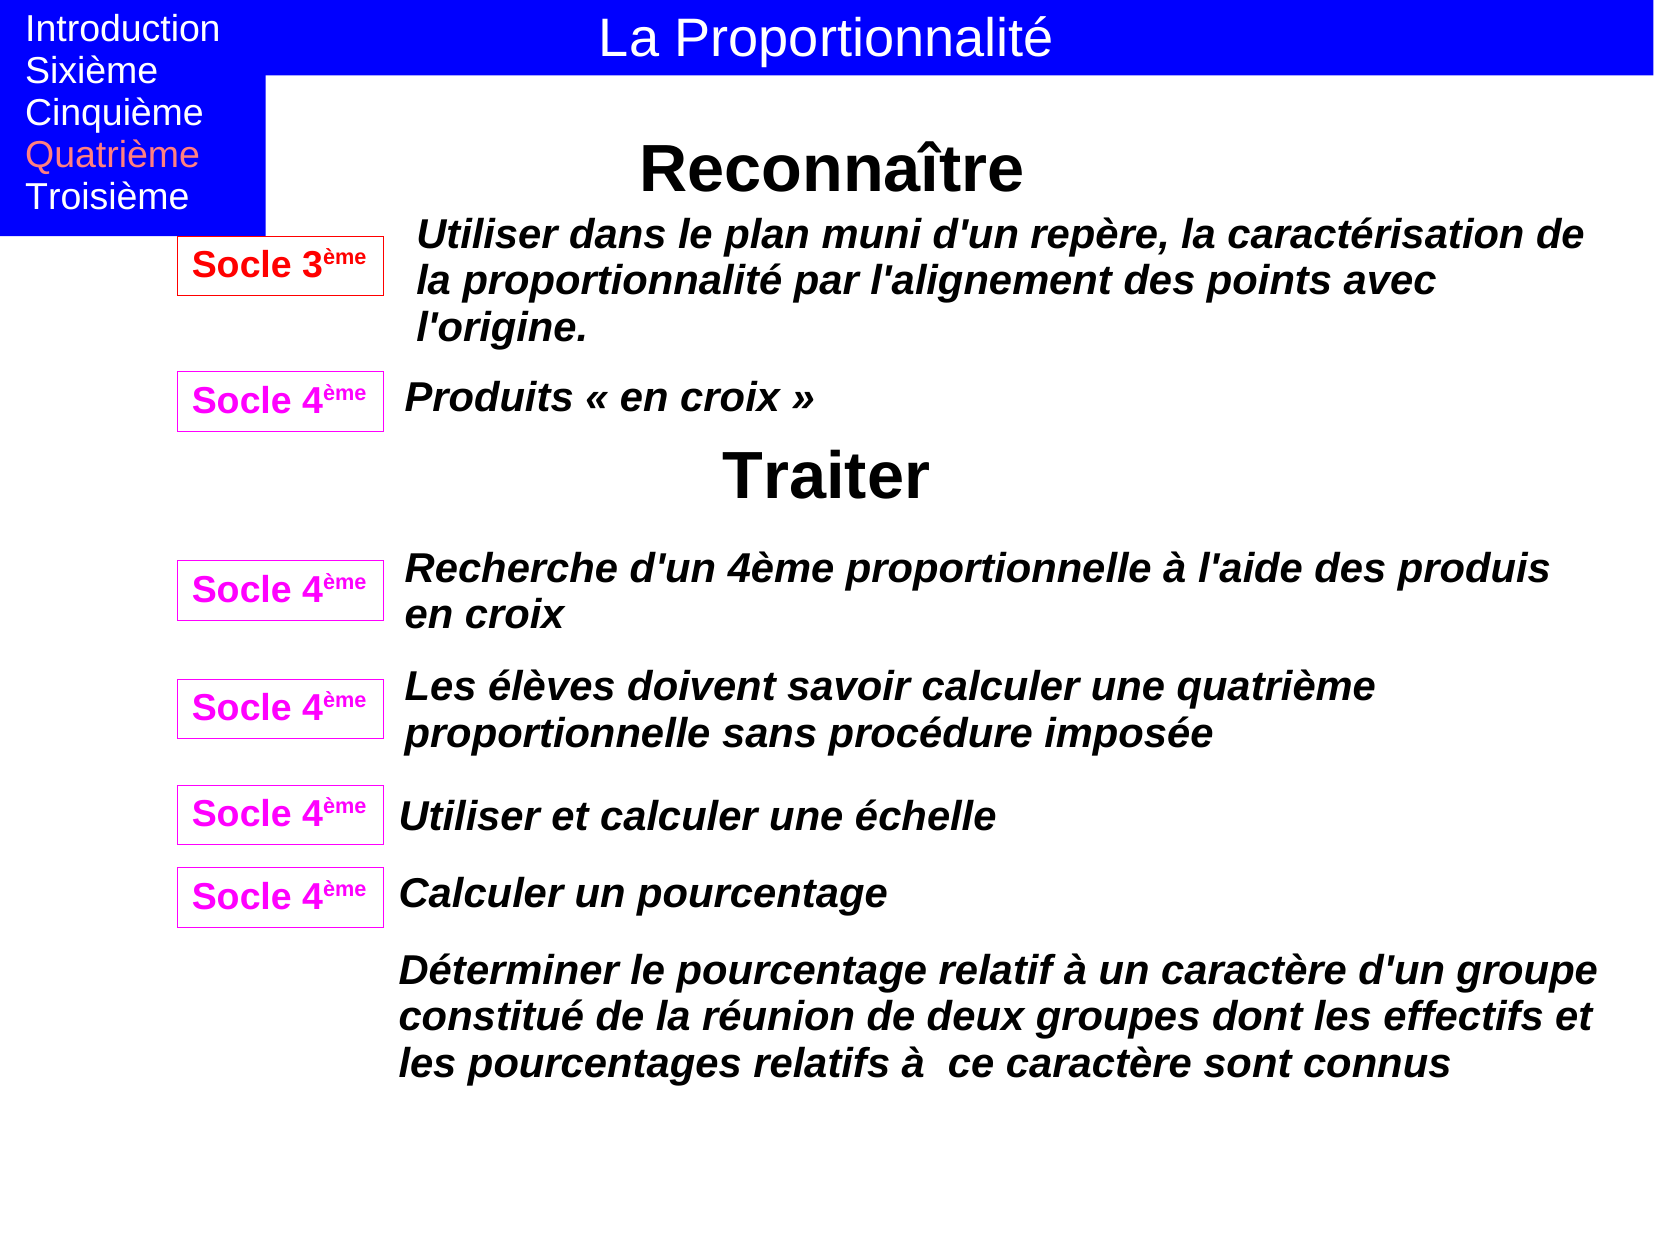

La Proportionnalité
 Introduction
 Sixième
 Cinquième
 Quatrième
 Troisième
Reconnaître
Utiliser dans le plan muni d'un repère, la caractérisation de la proportionnalité par l'alignement des points avec l'origine.
Socle 3ème
Produits « en croix »
Socle 4ème
Traiter
Recherche d'un 4ème proportionnelle à l'aide des produis en croix
Socle 4ème
Les élèves doivent savoir calculer une quatrième proportionnelle sans procédure imposée
Socle 4ème
Socle 4ème
Utiliser et calculer une échelle
Calculer un pourcentage
Socle 4ème
Déterminer le pourcentage relatif à un caractère d'un groupe constitué de la réunion de deux groupes dont les effectifs et les pourcentages relatifs à ce caractère sont connus